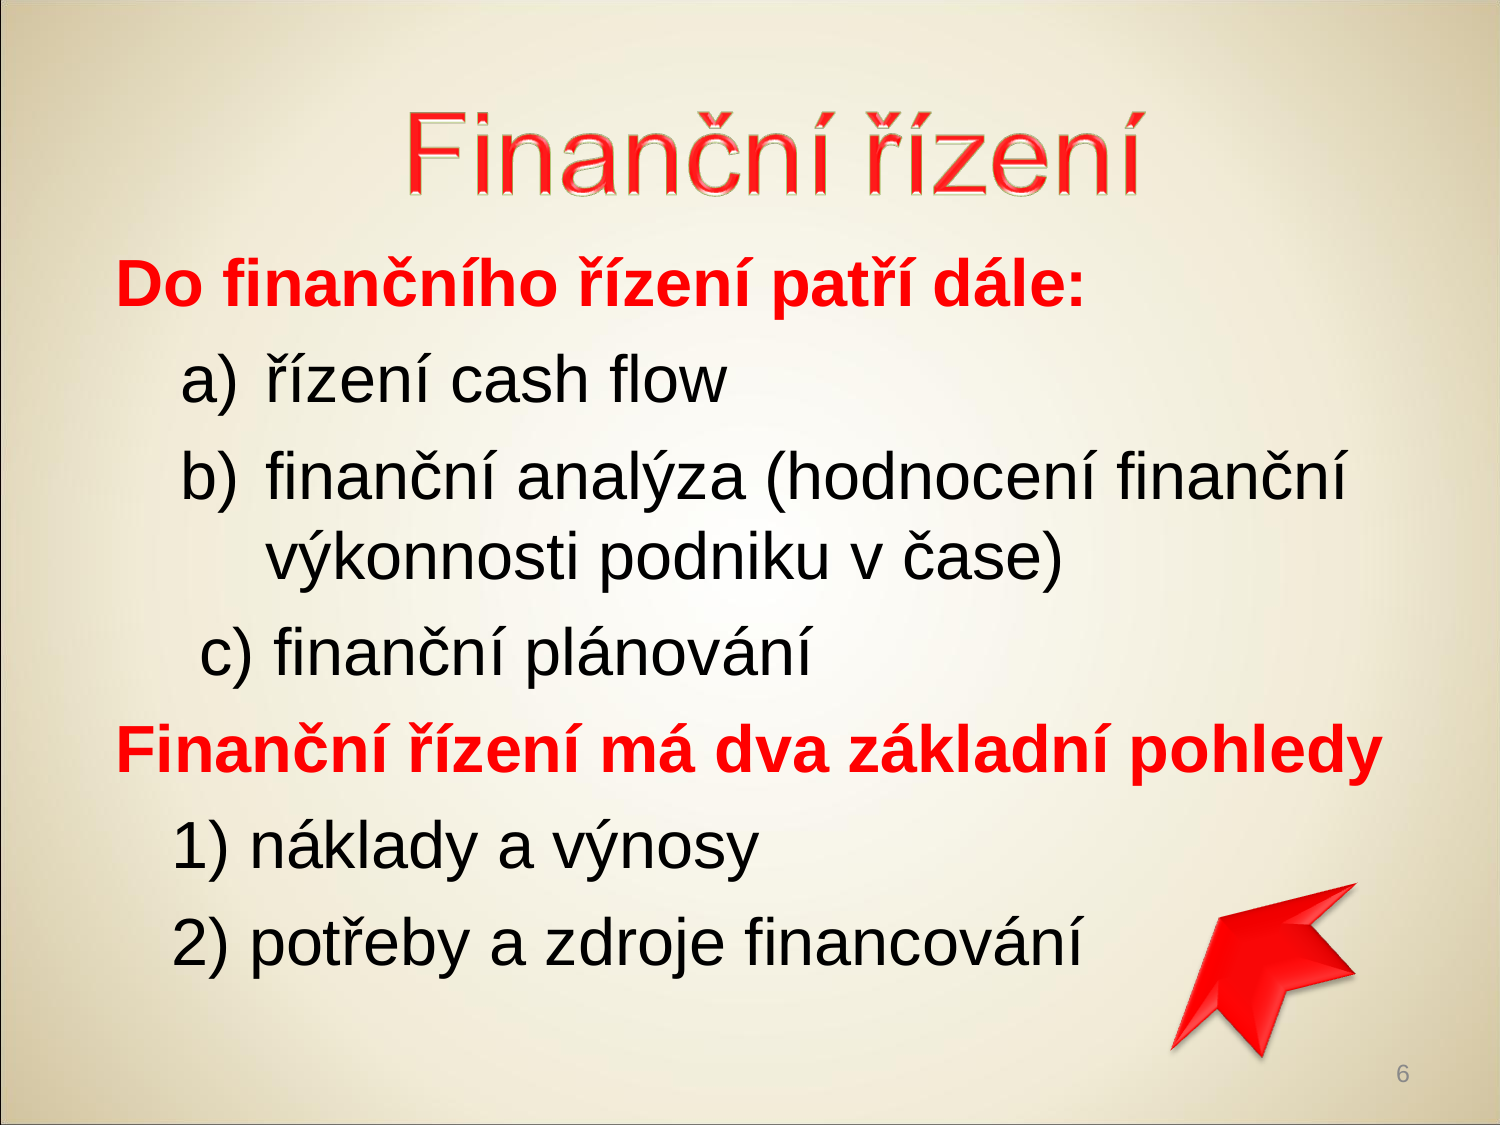

# Do finančního řízení patří dále:
řízení cash flow
finanční analýza (hodnocení finanční výkonnosti podniku v čase)
 c) finanční plánování
Finanční řízení má dva základní pohledy
	1) náklady a výnosy
	2) potřeby a zdroje financování